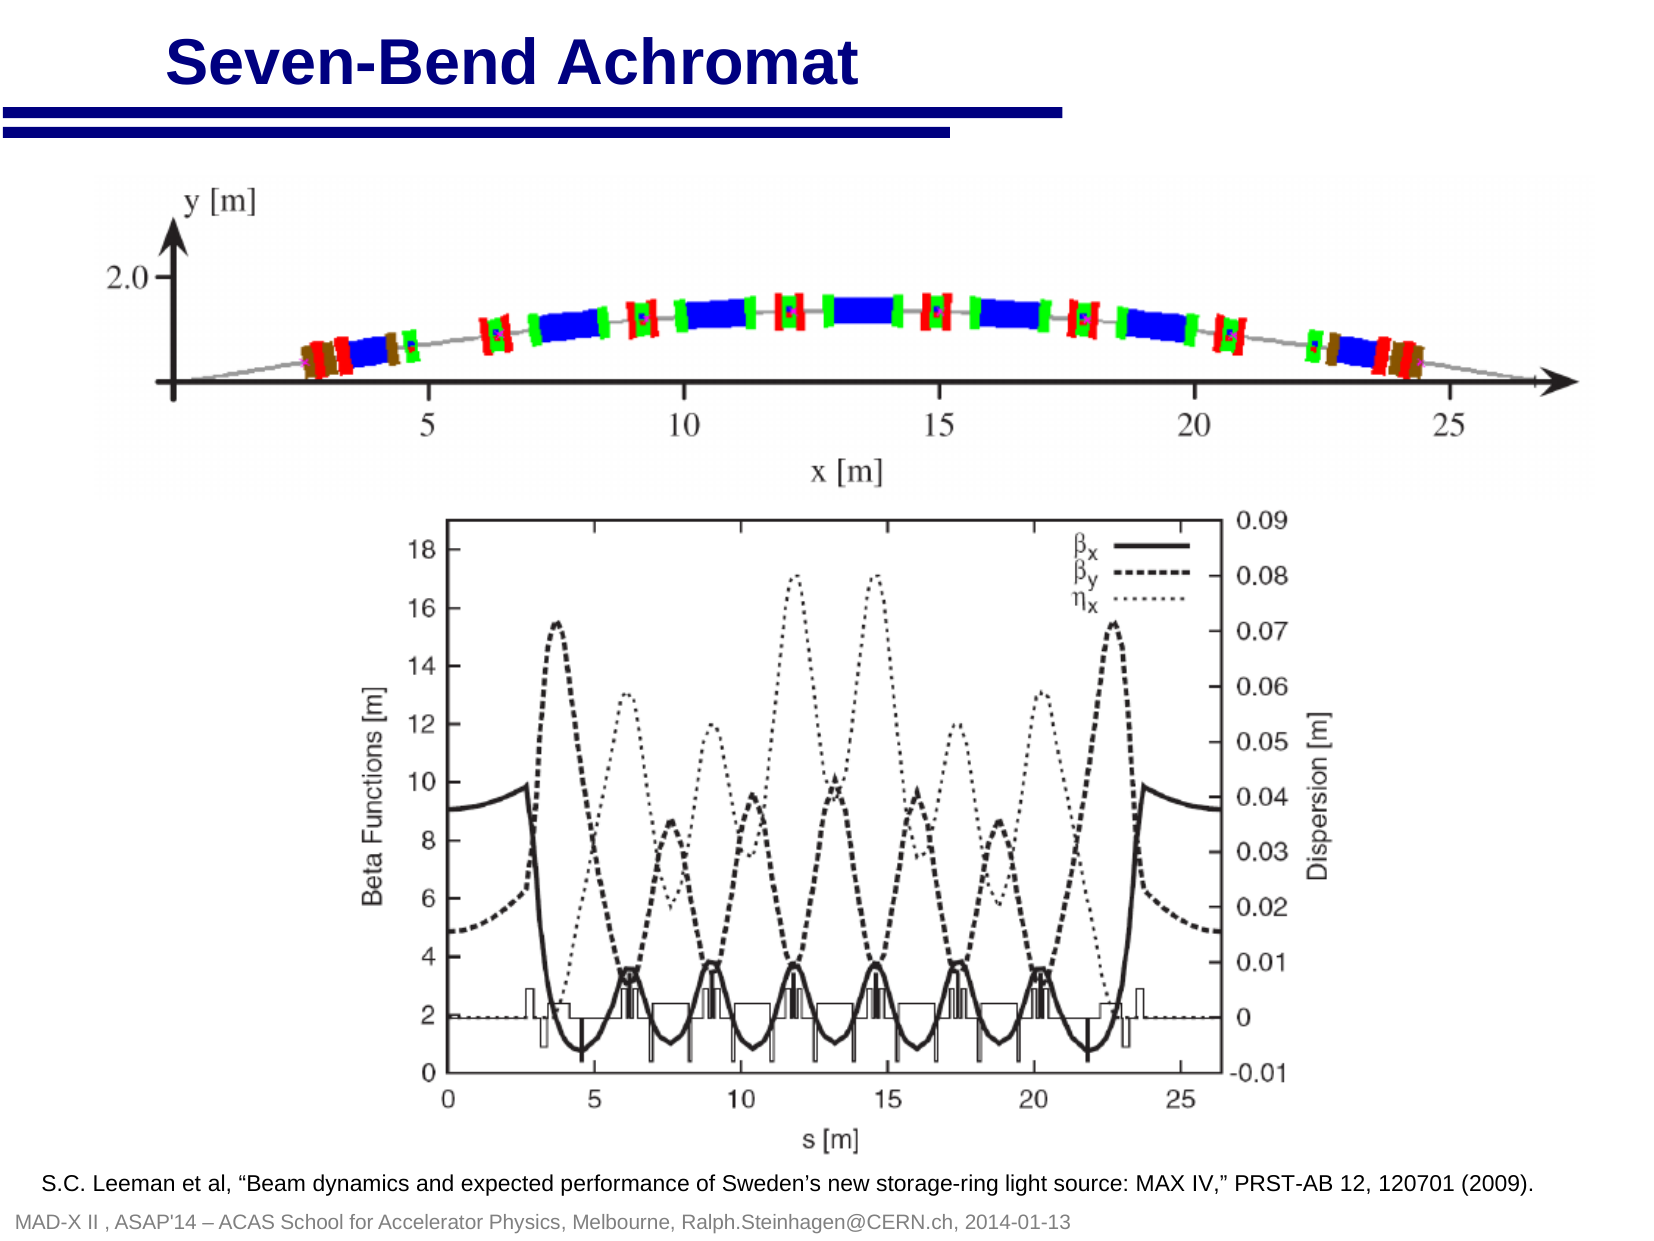

# Seven-Bend Achromat
S.C. Leeman et al, “Beam dynamics and expected performance of Sweden’s new storage-ring light source: MAX IV,” PRST-AB 12, 120701 (2009).